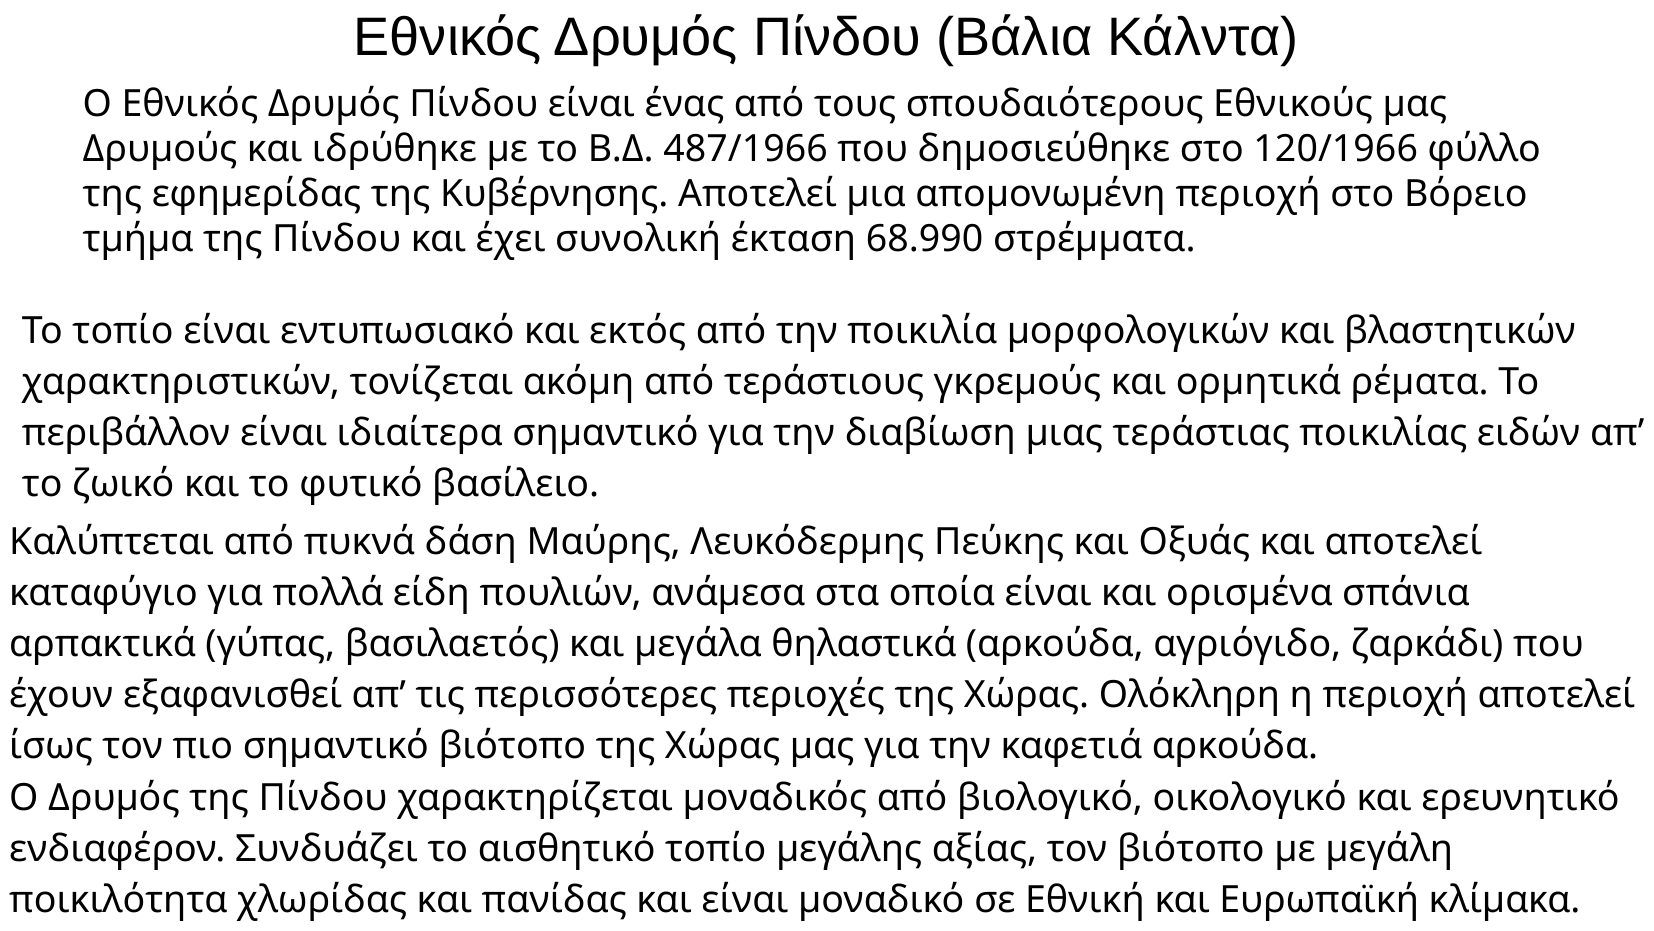

# Εθνικός Δρυμός Πίνδου (Βάλια Κάλντα)
Ο Εθνικός Δρυμός Πίνδου είναι ένας από τους σπουδαιότερους Εθνικούς μας Δρυμούς και ιδρύθηκε με το Β.Δ. 487/1966 που δημοσιεύθηκε στο 120/1966 φύλλο της εφημερίδας της Κυβέρνησης. Αποτελεί μια απομονωμένη περιοχή στο Βόρειο τμήμα της Πίνδου και έχει συνολική έκταση 68.990 στρέμματα.
Το τοπίο είναι εντυπωσιακό και εκτός από την ποικιλία μορφολογικών και βλαστητικών χαρακτηριστικών, τονίζεται ακόμη από τεράστιους γκρεμούς και ορμητικά ρέματα. Το περιβάλλον είναι ιδιαίτερα σημαντικό για την διαβίωση μιας τεράστιας ποικιλίας ειδών απ’ το ζωικό και το φυτικό βασίλειο.
Καλύπτεται από πυκνά δάση Μαύρης, Λευκόδερμης Πεύκης και Οξυάς και αποτελεί καταφύγιο για πολλά είδη πουλιών, ανάμεσα στα οποία είναι και ορισμένα σπάνια αρπακτικά (γύπας, βασιλαετός) και μεγάλα θηλαστικά (αρκούδα, αγριόγιδο, ζαρκάδι) που έχουν εξαφανισθεί απ’ τις περισσότερες περιοχές της Χώρας. Ολόκληρη η περιοχή αποτελεί ίσως τον πιο σημαντικό βιότοπο της Χώρας μας για την καφετιά αρκούδα.
Ο Δρυμός της Πίνδου χαρακτηρίζεται μοναδικός από βιολογικό, οικολογικό και ερευνητικό ενδιαφέρον. Συνδυάζει το αισθητικό τοπίο μεγάλης αξίας, τον βιότοπο με μεγάλη ποικιλότητα χλωρίδας και πανίδας και είναι μοναδικό σε Εθνική και Ευρωπαϊκή κλίμακα.